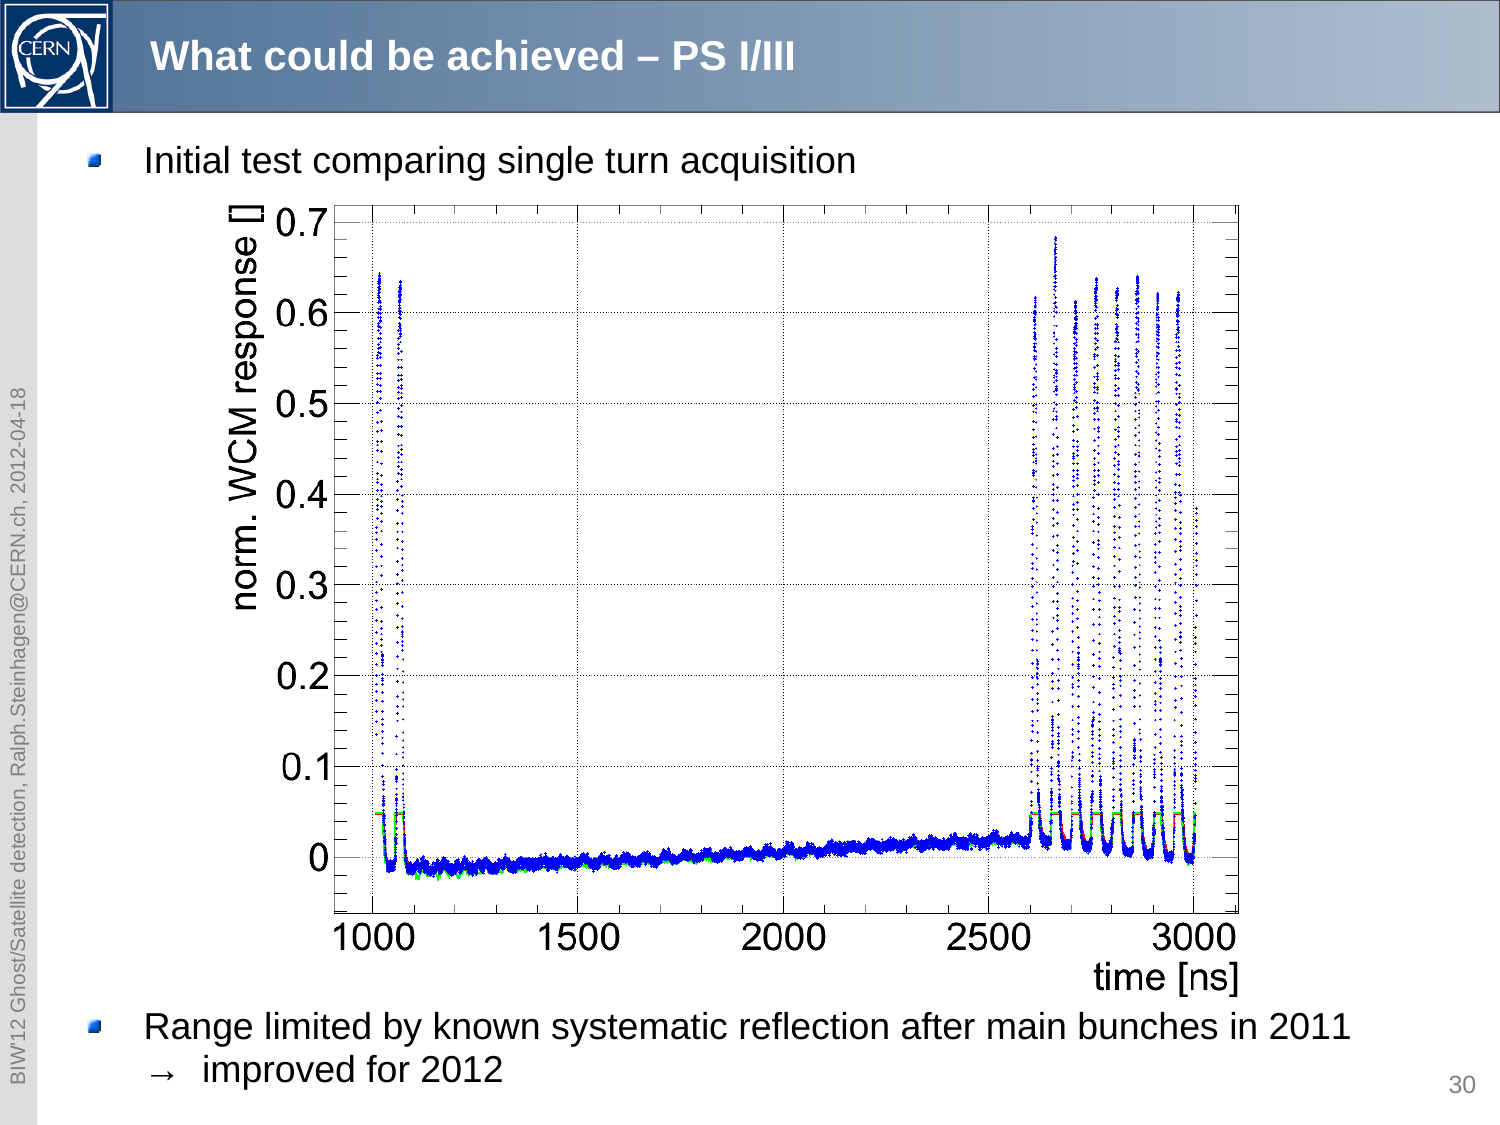

# What could be achieved – PS I/III
Initial test comparing single turn acquisition
Range limited by known systematic reflection after main bunches in 2011 	→ improved for 2012